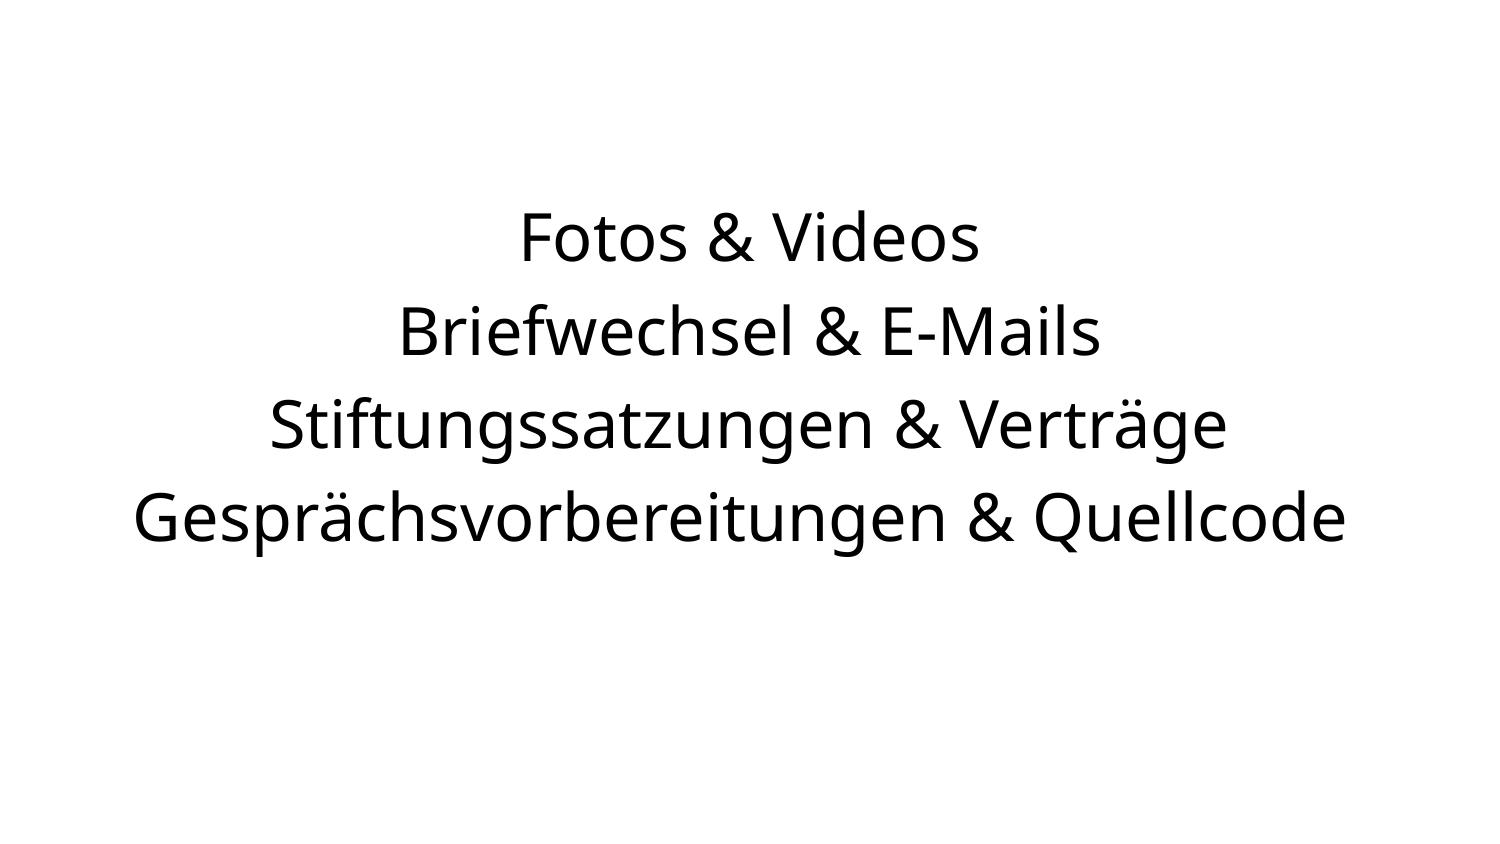

# Fotos & Videos
Briefwechsel & E-Mails
Stiftungssatzungen & Verträge
Gesprächsvorbereitungen & Quellcode